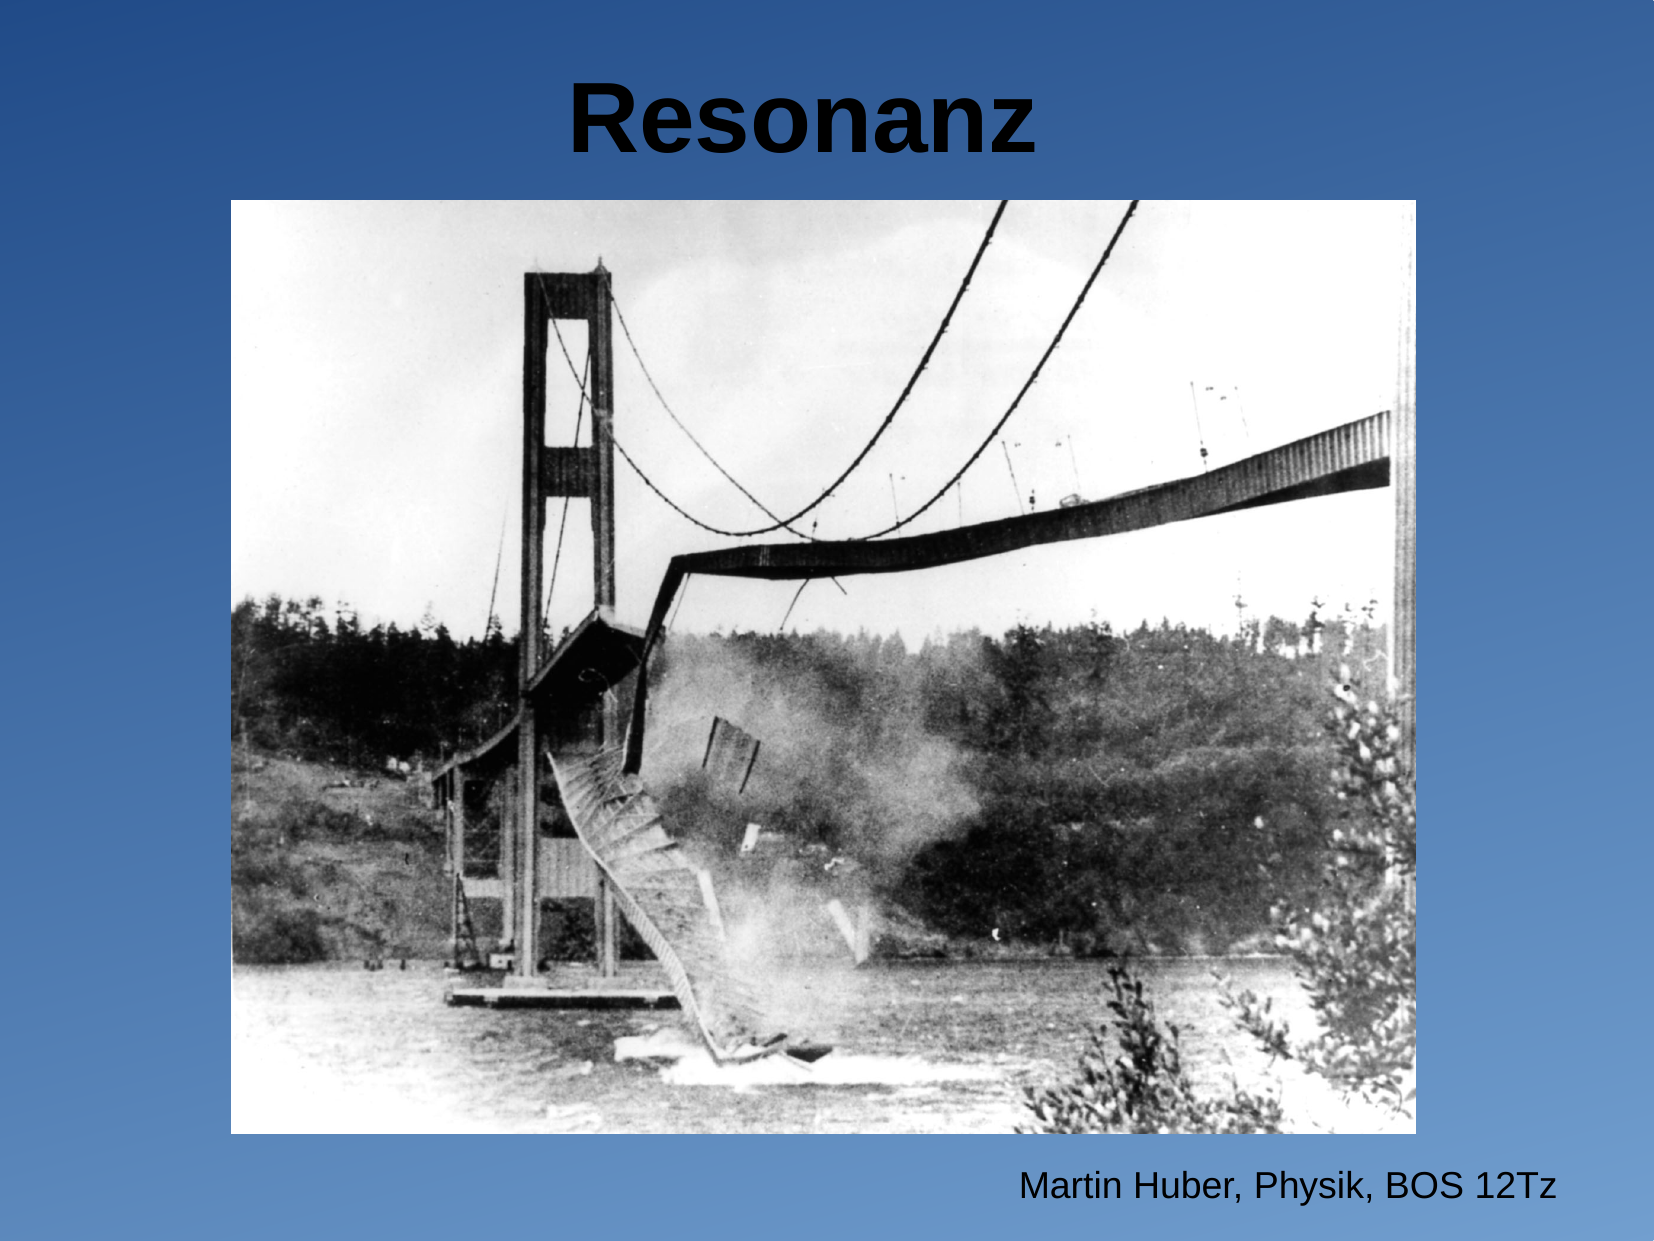

# Resonanz
Martin Huber, Physik, BOS 12Tz